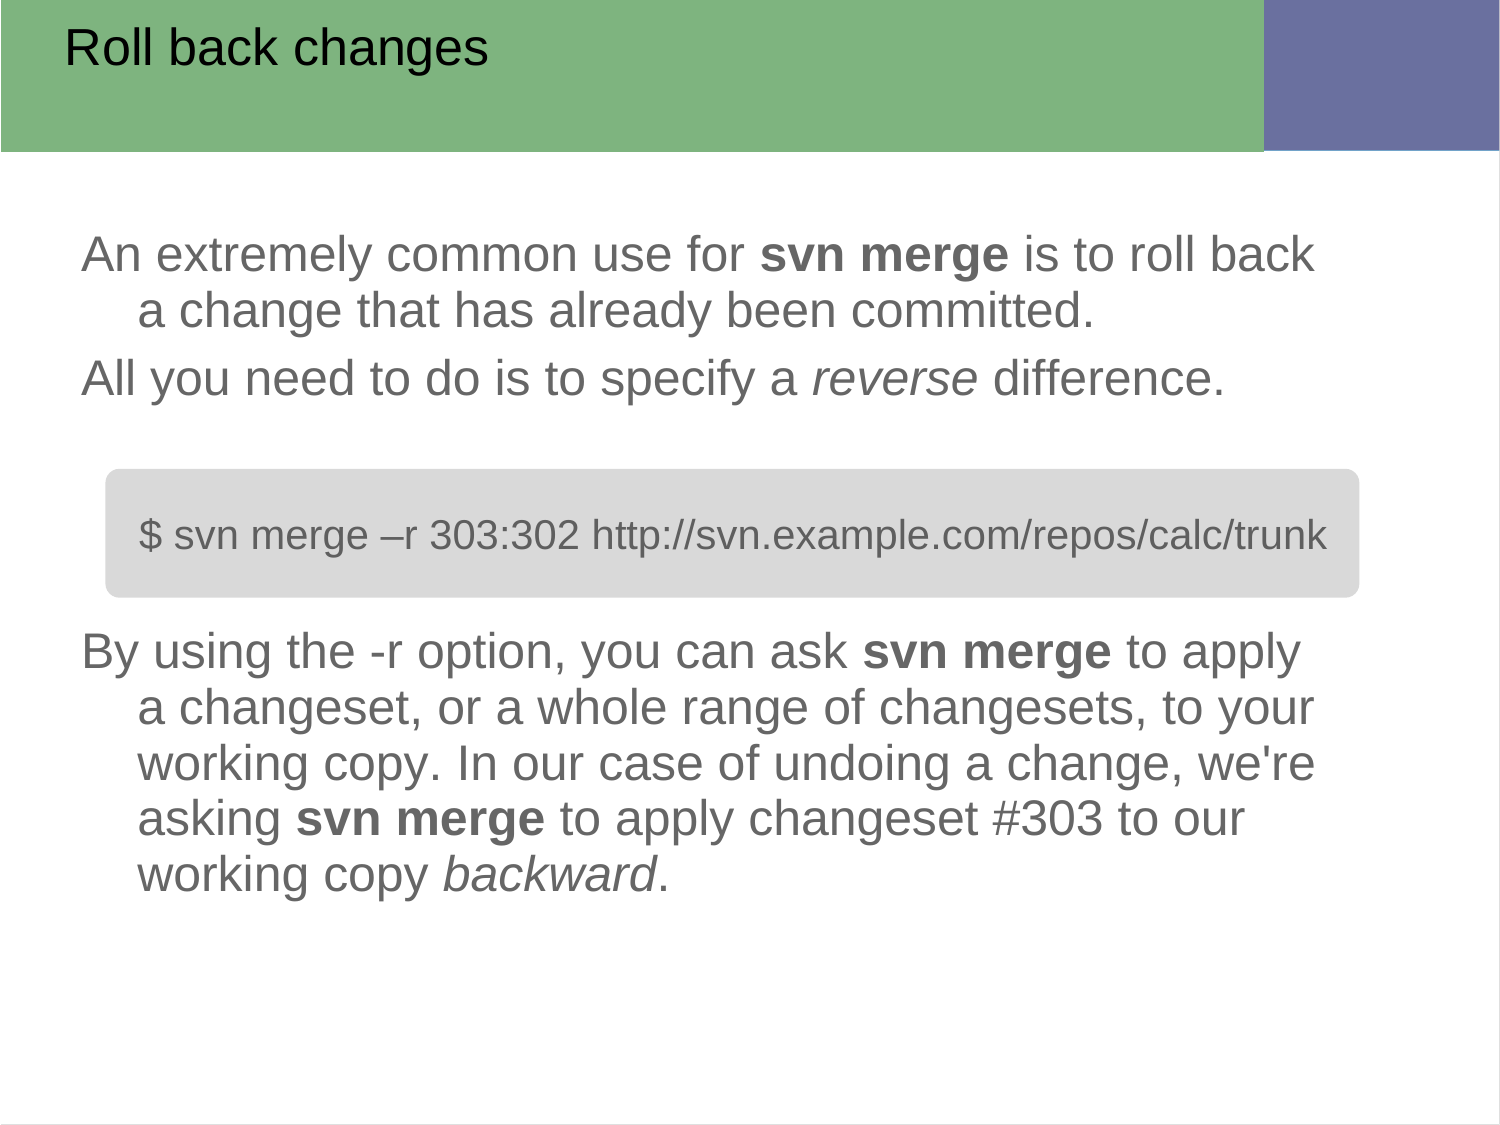

# Roll back changes
An extremely common use for svn merge is to roll back a change that has already been committed.
All you need to do is to specify a reverse difference.
By using the -r option, you can ask svn merge to apply a changeset, or a whole range of changesets, to your working copy. In our case of undoing a change, we're asking svn merge to apply changeset #303 to our working copy backward.
$ svn merge –r 303:302 http://svn.example.com/repos/calc/trunk